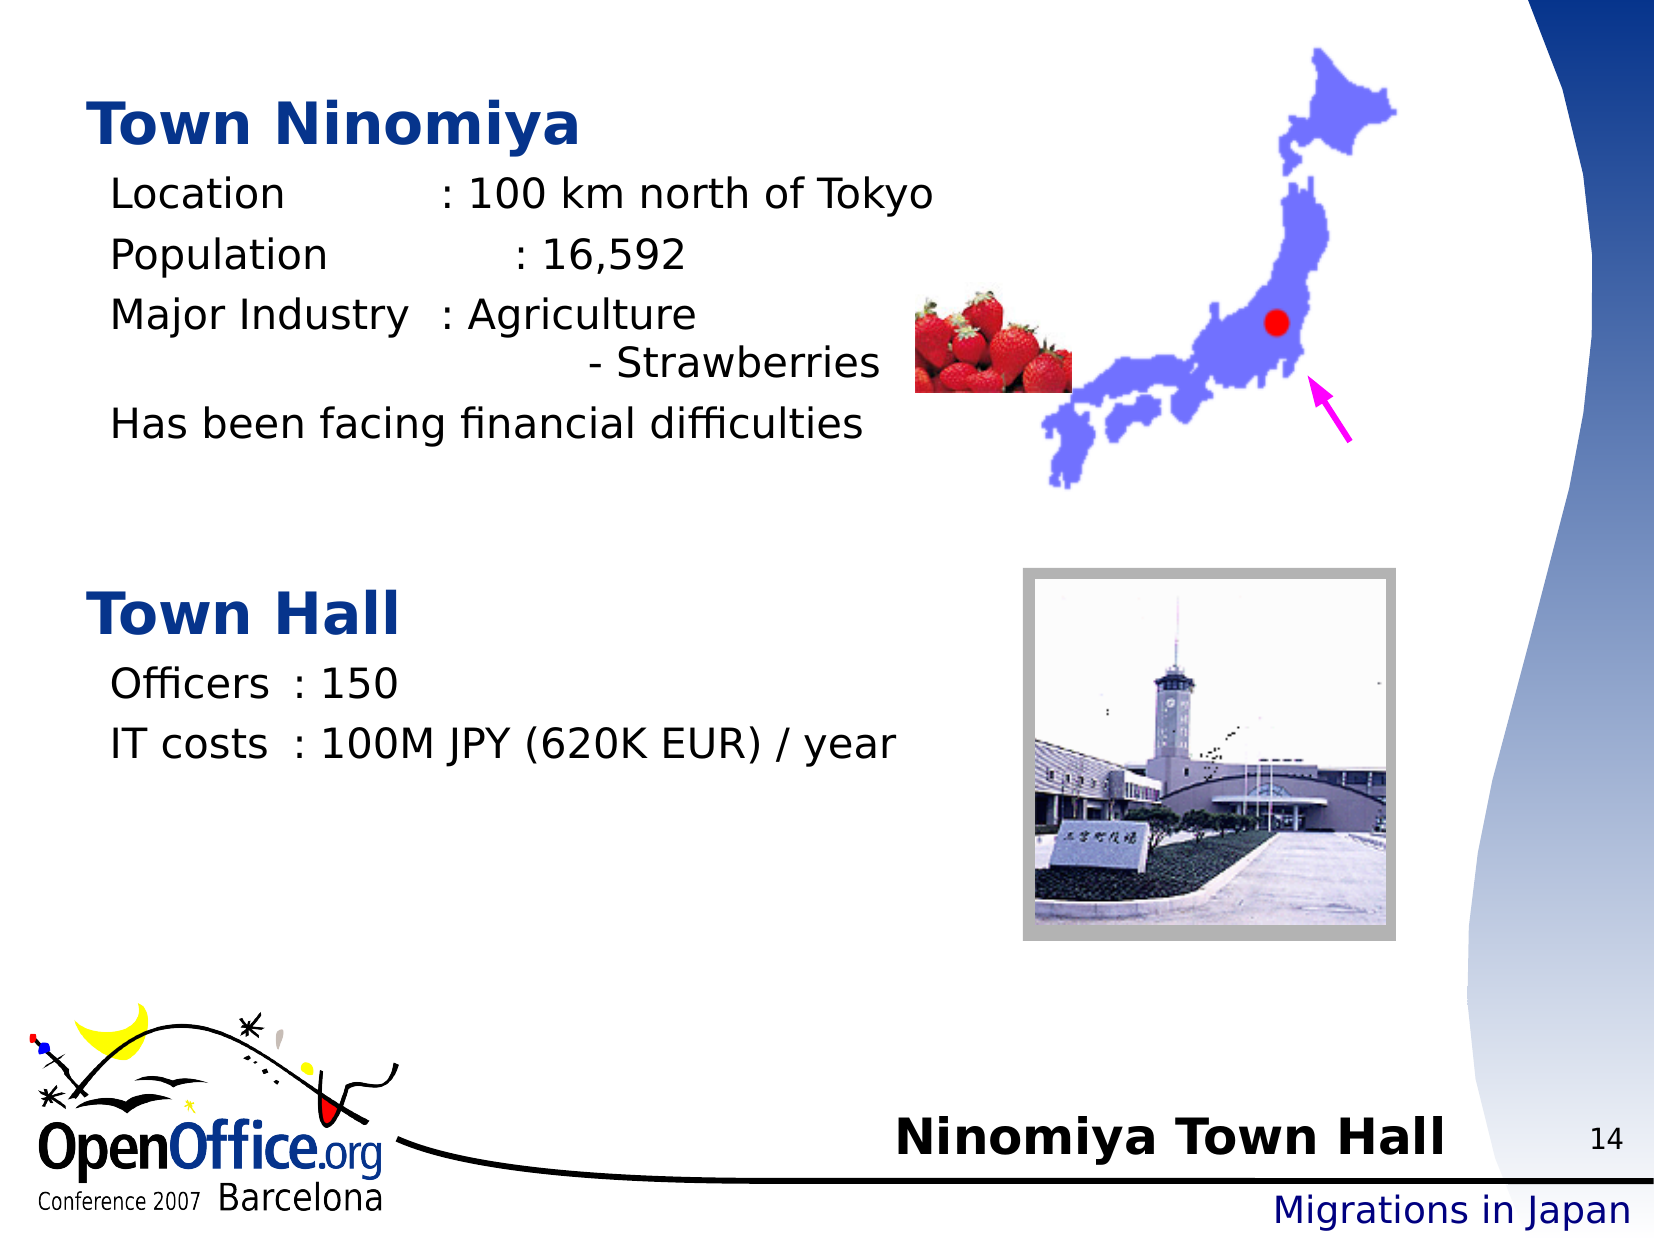

Town Ninomiya
Location			: 100 km north of Tokyo
Population			: 16,592
Major Industry	: Agriculture
				 	 	- Strawberries
Has been facing financial difficulties
Town Hall
Officers	: 150
IT costs	: 100M JPY (620K EUR) / year
# Ninomiya Town Hall
14